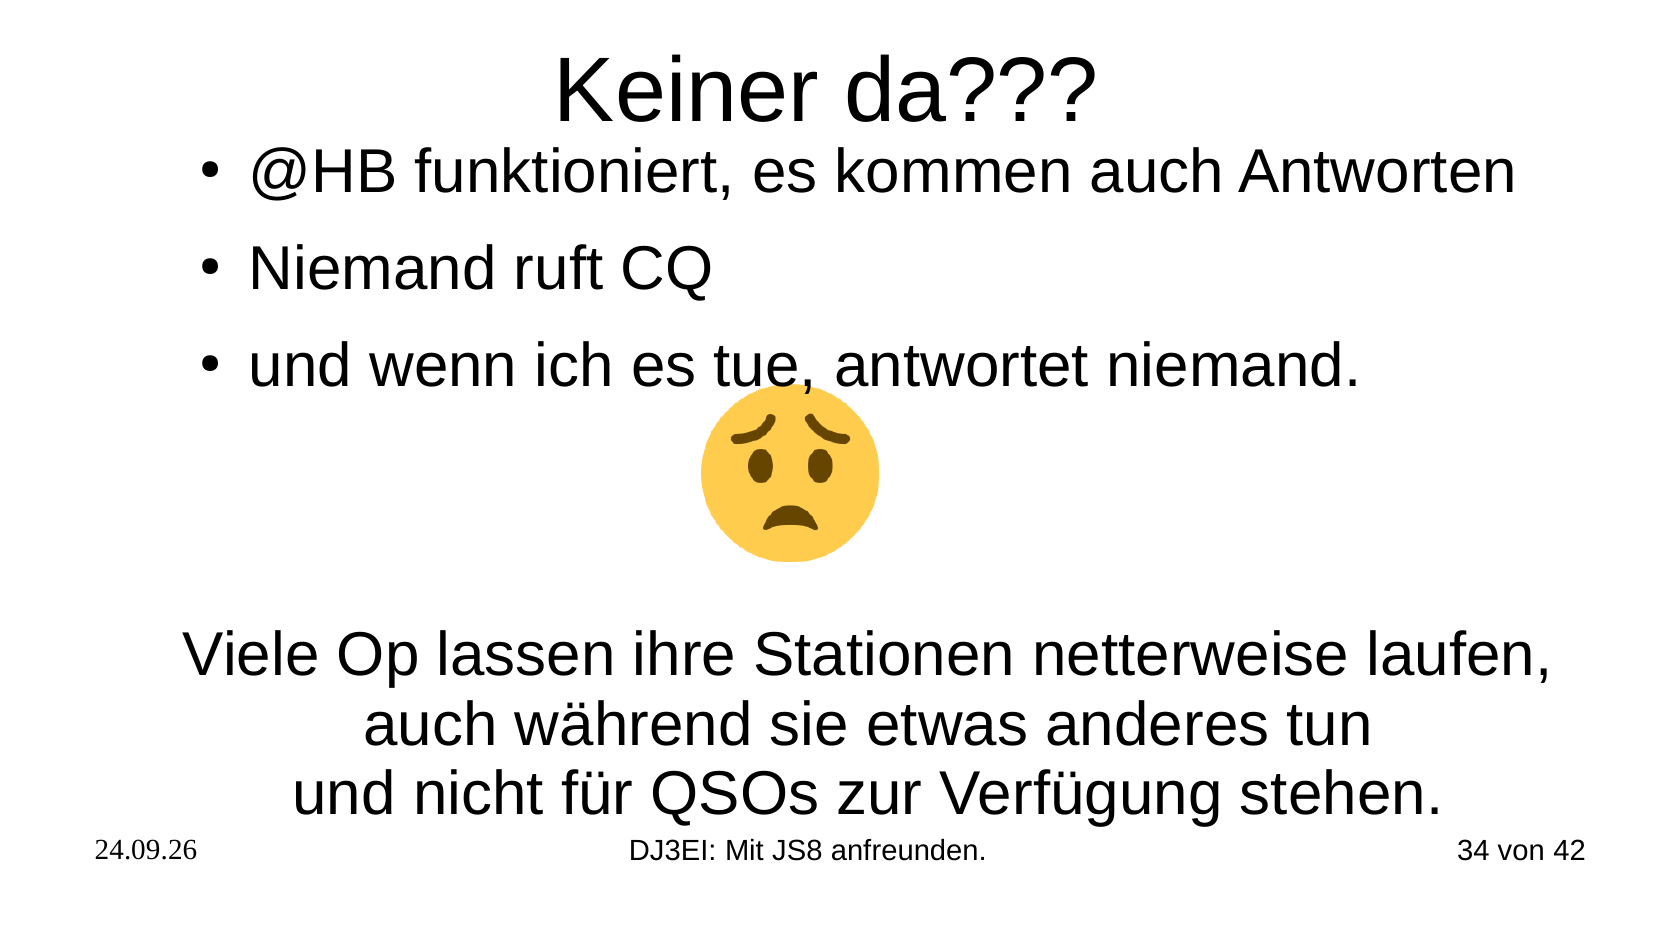

# Keiner da???
@HB funktioniert, es kommen auch Antworten
Niemand ruft CQ
und wenn ich es tue, antwortet niemand.
Viele Op lassen ihre Stationen netterweise laufen,
auch während sie etwas anderes tun
und nicht für QSOs zur Verfügung stehen.
34